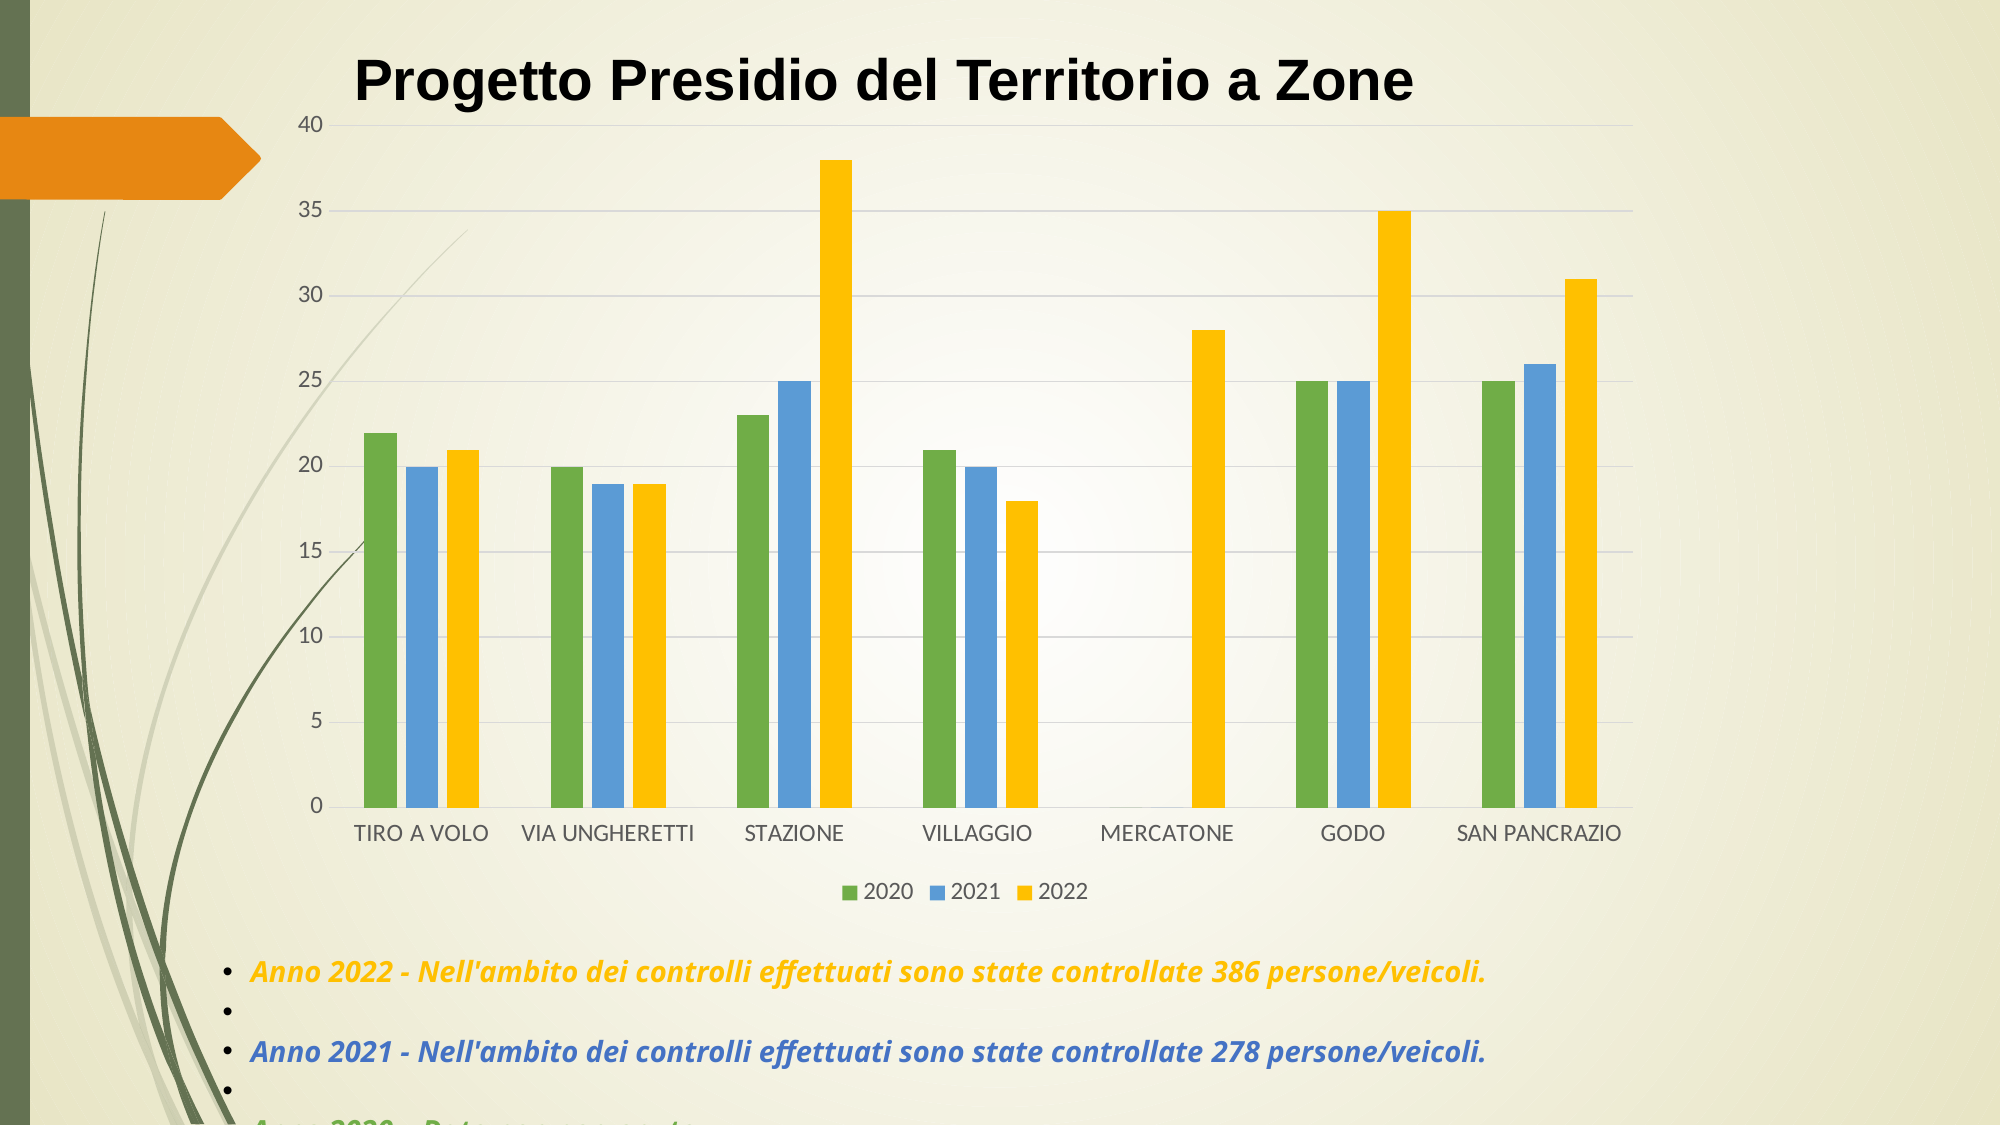

# Progetto Presidio del Territorio a Zone
### Chart
| Category | 2020 | 2021 | 2022 |
|---|---|---|---|
| TIRO A VOLO | 22.0 | 20.0 | 21.0 |
| VIA UNGHERETTI | 20.0 | 19.0 | 19.0 |
| STAZIONE | 23.0 | 25.0 | 38.0 |
| VILLAGGIO | 21.0 | 20.0 | 18.0 |
| MERCATONE | 0.0 | 0.0 | 28.0 |
| GODO | 25.0 | 25.0 | 35.0 |
| SAN PANCRAZIO | 25.0 | 26.0 | 31.0 |Anno 2022 - Nell'ambito dei controlli effettuati sono state controllate 386 persone/veicoli.
Anno 2021 - Nell'ambito dei controlli effettuati sono state controllate 278 persone/veicoli.
Anno 2020 – Dato non pervenuto